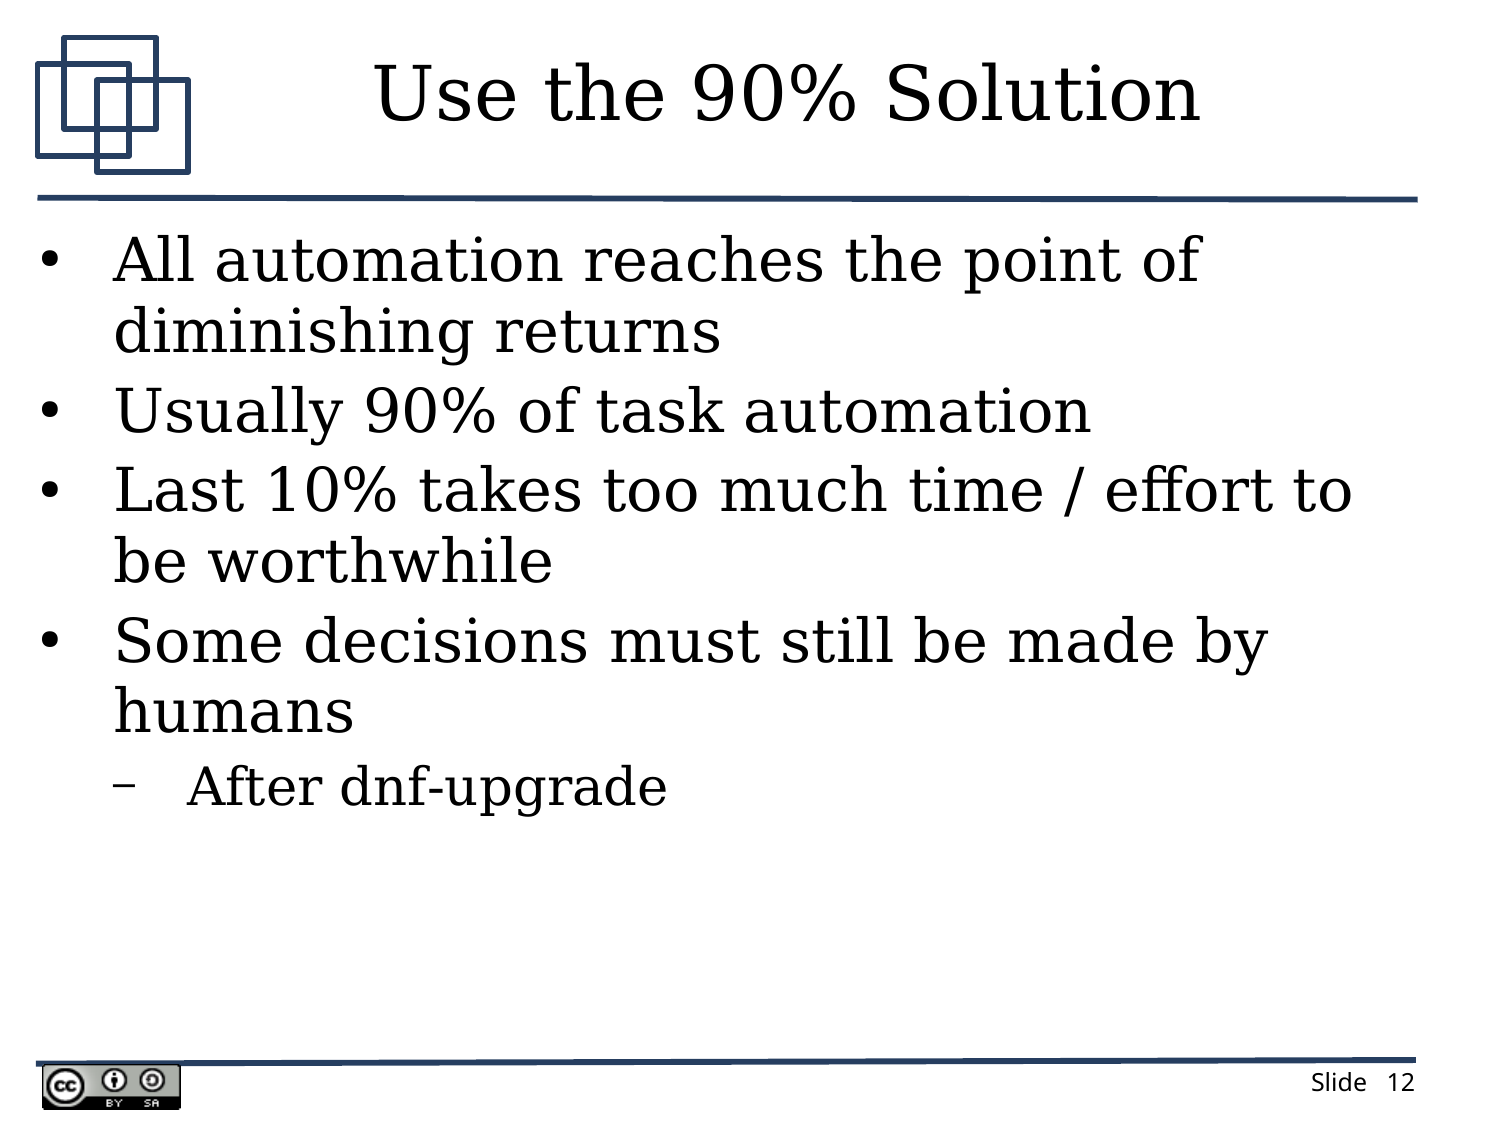

# Use the 90% Solution
All automation reaches the point of diminishing returns
Usually 90% of task automation
Last 10% takes too much time / effort to be worthwhile
Some decisions must still be made by humans
After dnf-upgrade